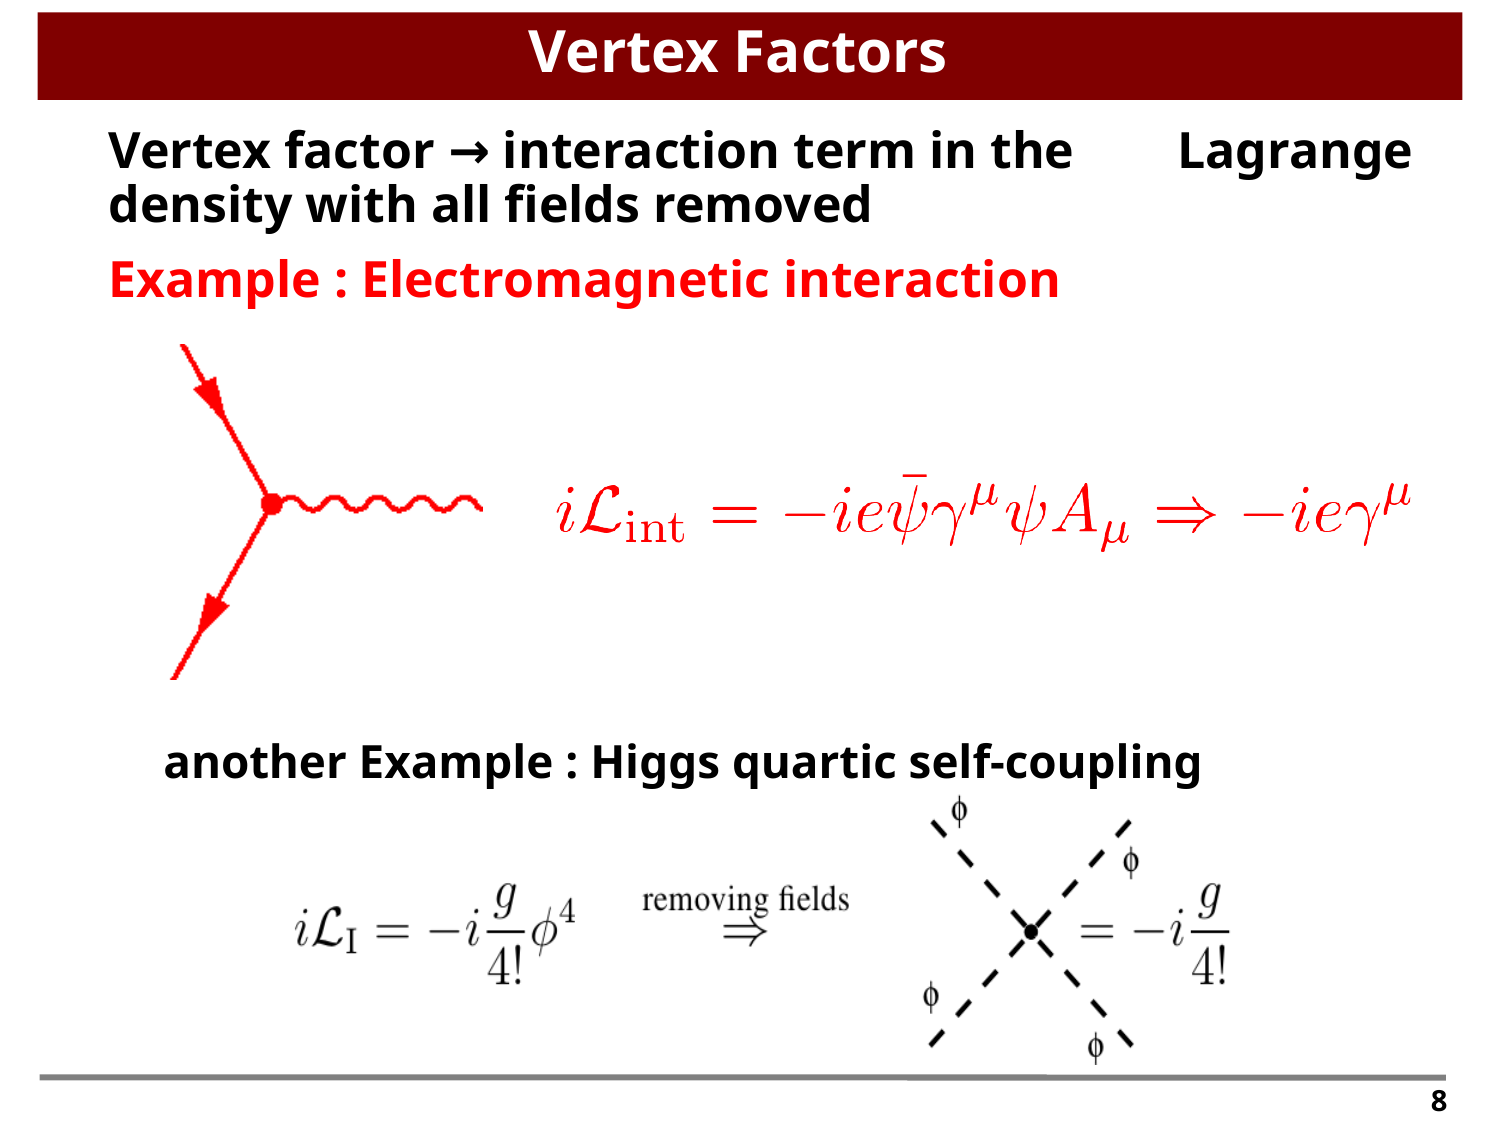

# Vertex Factors
 	Vertex factor → interaction term in the 		Lagrange density with all fields removed
 	Example : Electromagnetic interaction
another Example : Higgs quartic self-coupling